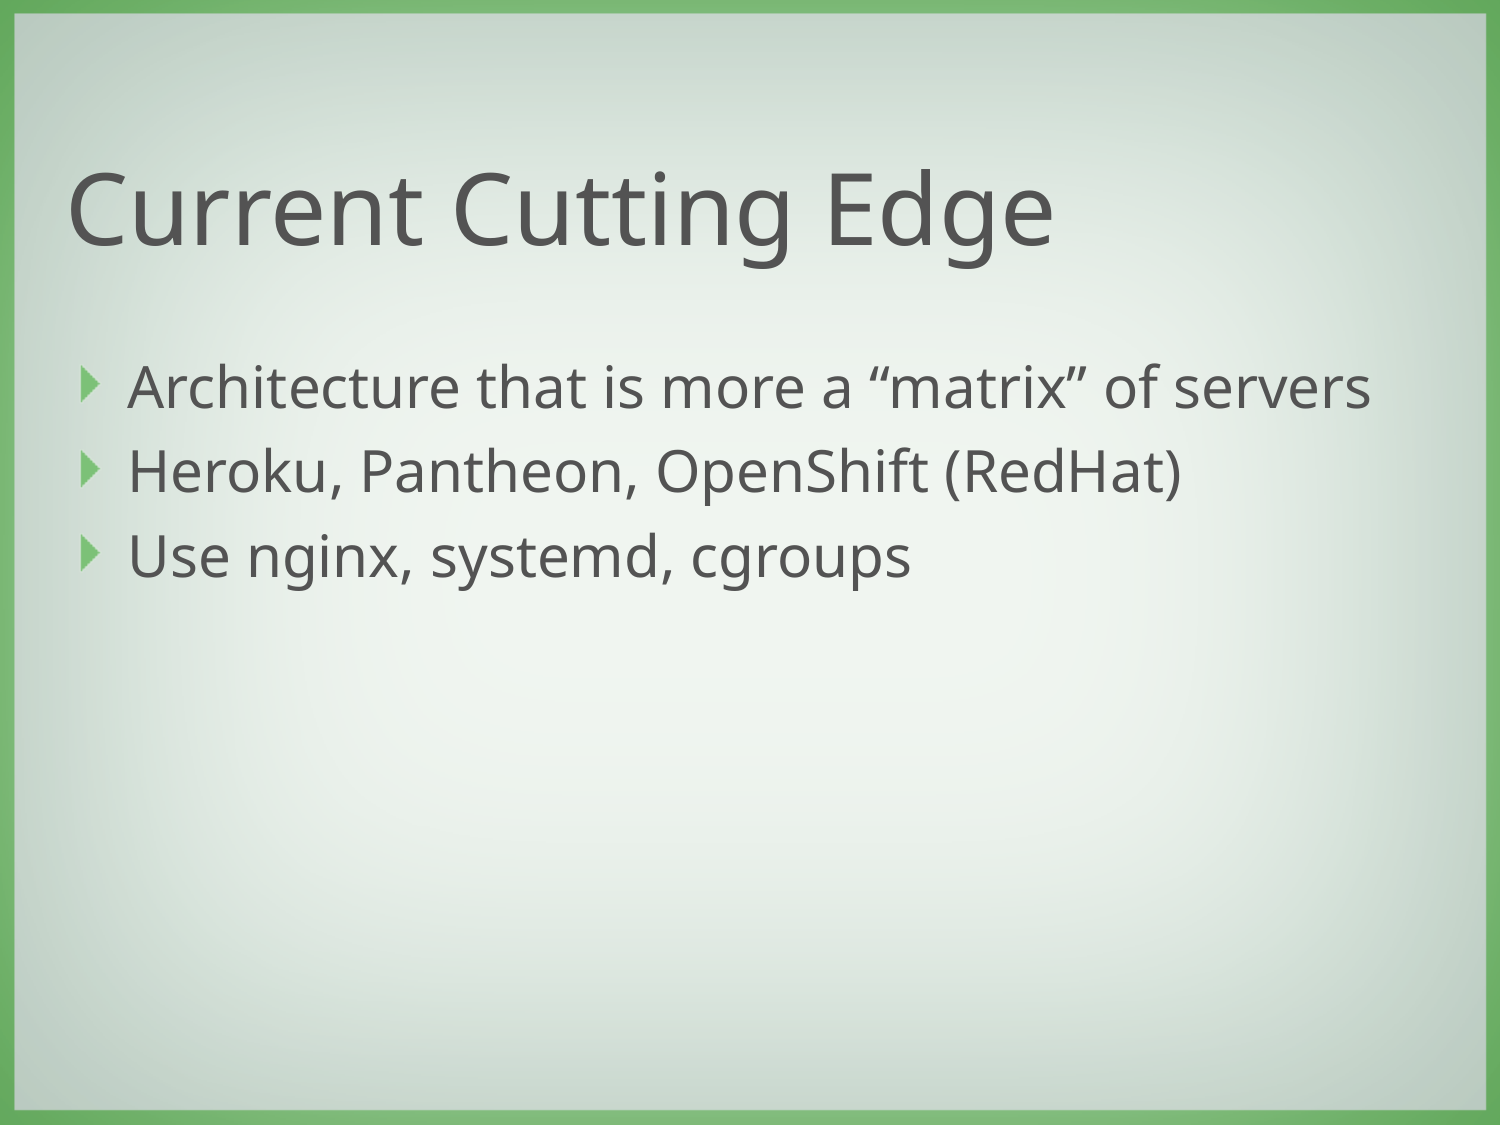

# Current Cutting Edge
Architecture that is more a “matrix” of servers
Heroku, Pantheon, OpenShift (RedHat)
Use nginx, systemd, cgroups